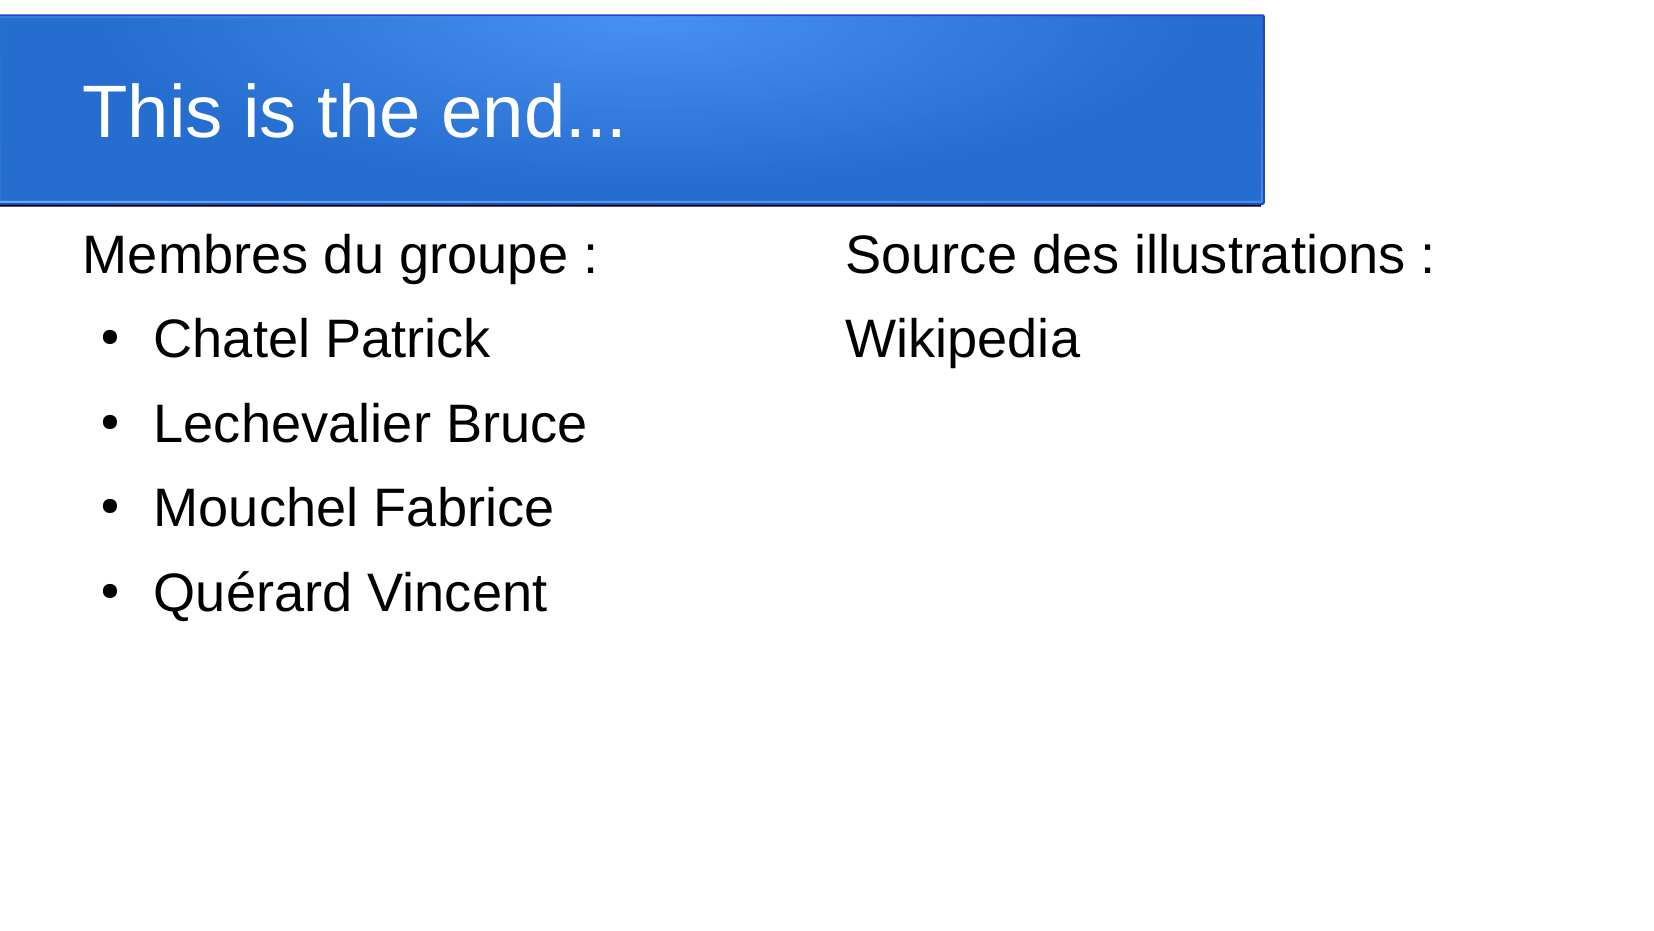

# This is the end...
Membres du groupe :
Chatel Patrick
Lechevalier Bruce
Mouchel Fabrice
Quérard Vincent
Source des illustrations :
Wikipedia